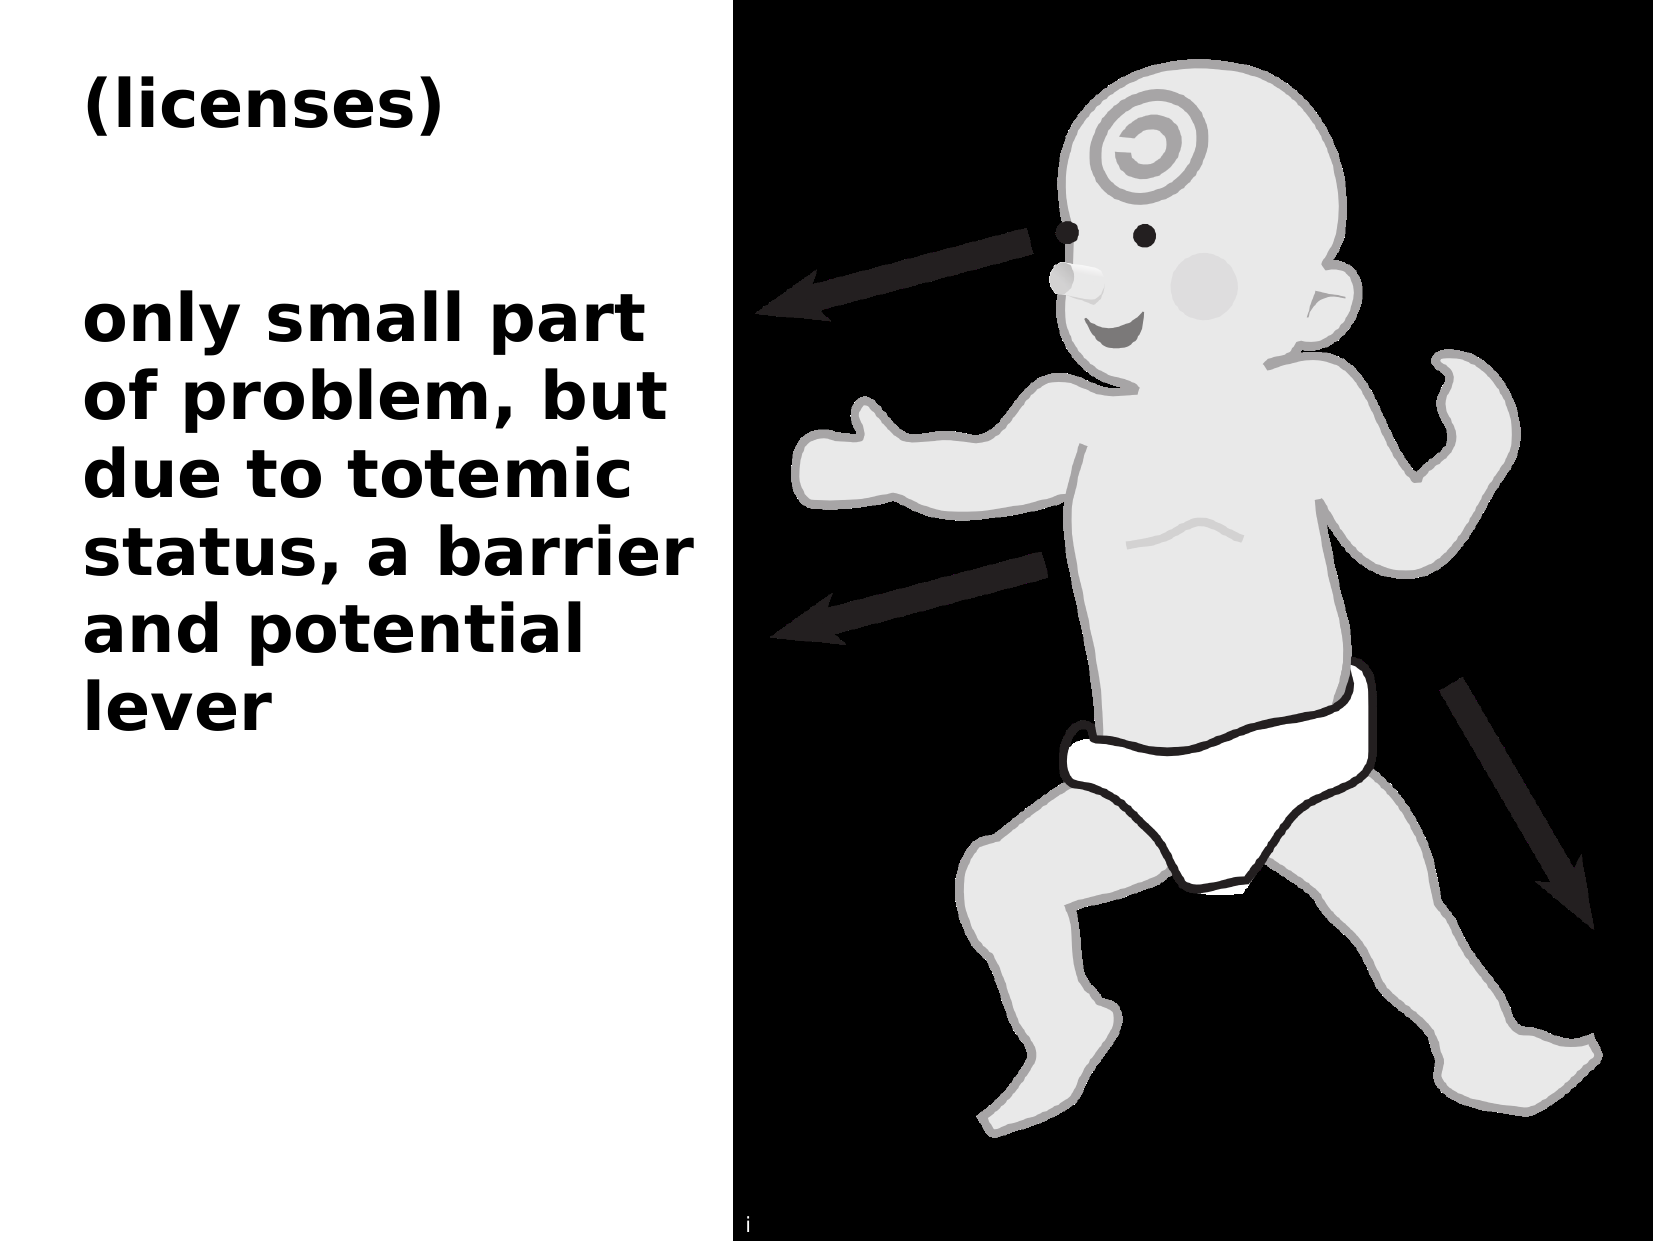

# (licenses)
only small part of problem, but due to totemic status, a barrier and potential lever
i
i